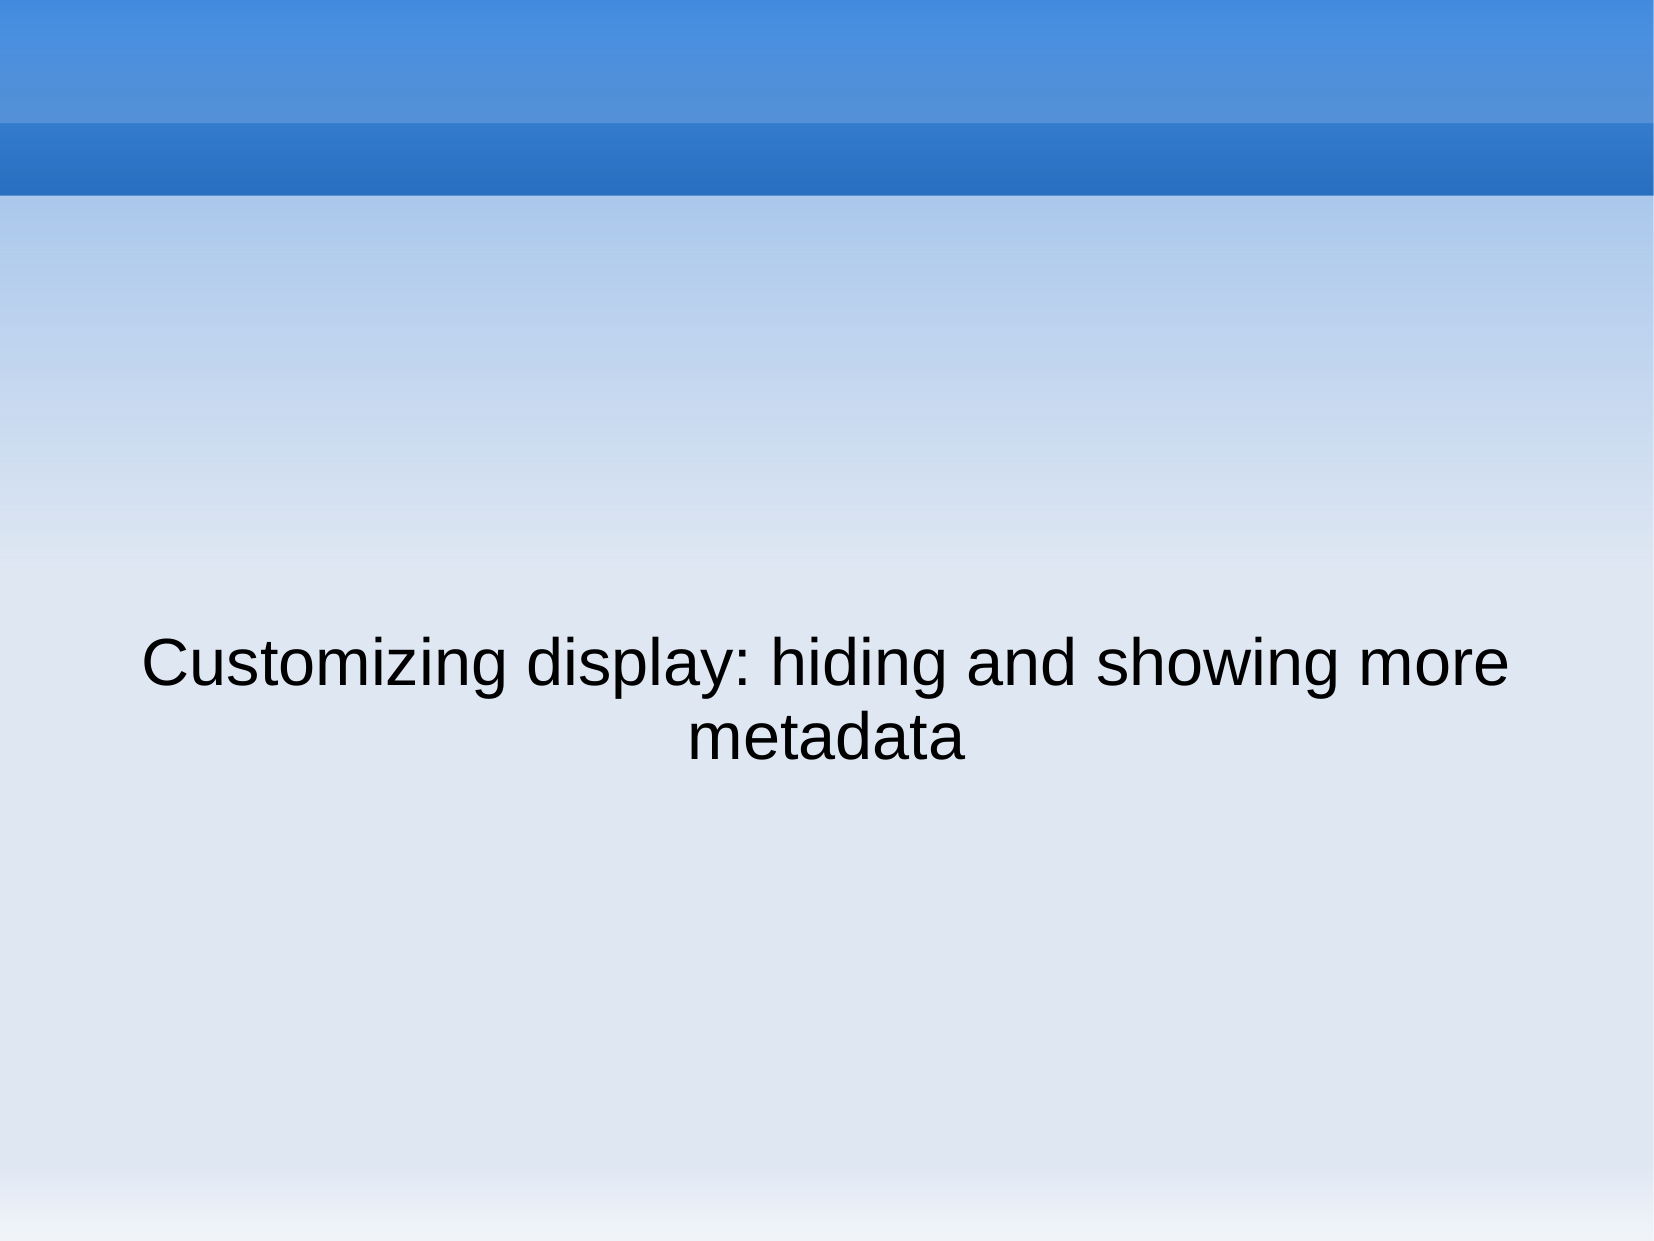

#
Customizing display: hiding and showing more metadata